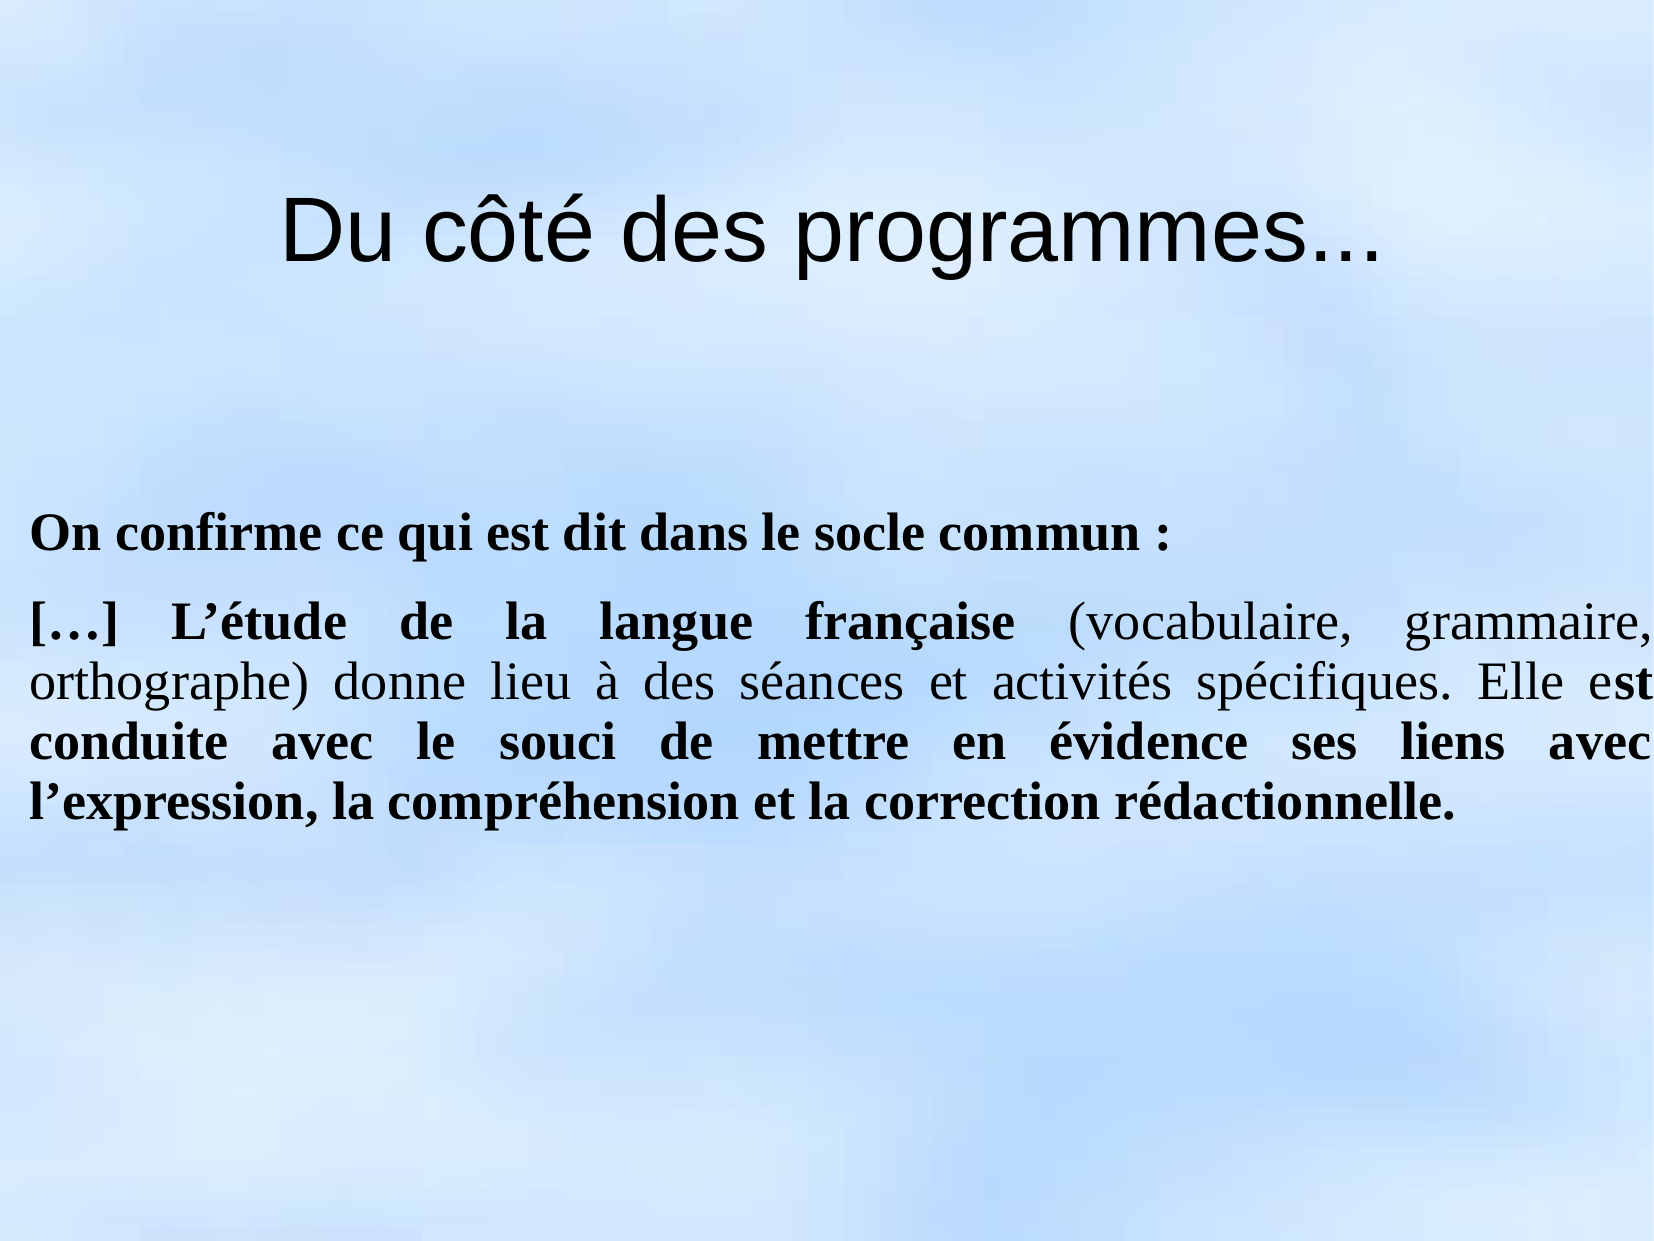

# Du côté des programmes...
On confirme ce qui est dit dans le socle commun :
[…] L’étude de la langue française (vocabulaire, grammaire, orthographe) donne lieu à des séances et activités spécifiques. Elle est conduite avec le souci de mettre en évidence ses liens avec l’expression, la compréhension et la correction rédactionnelle.